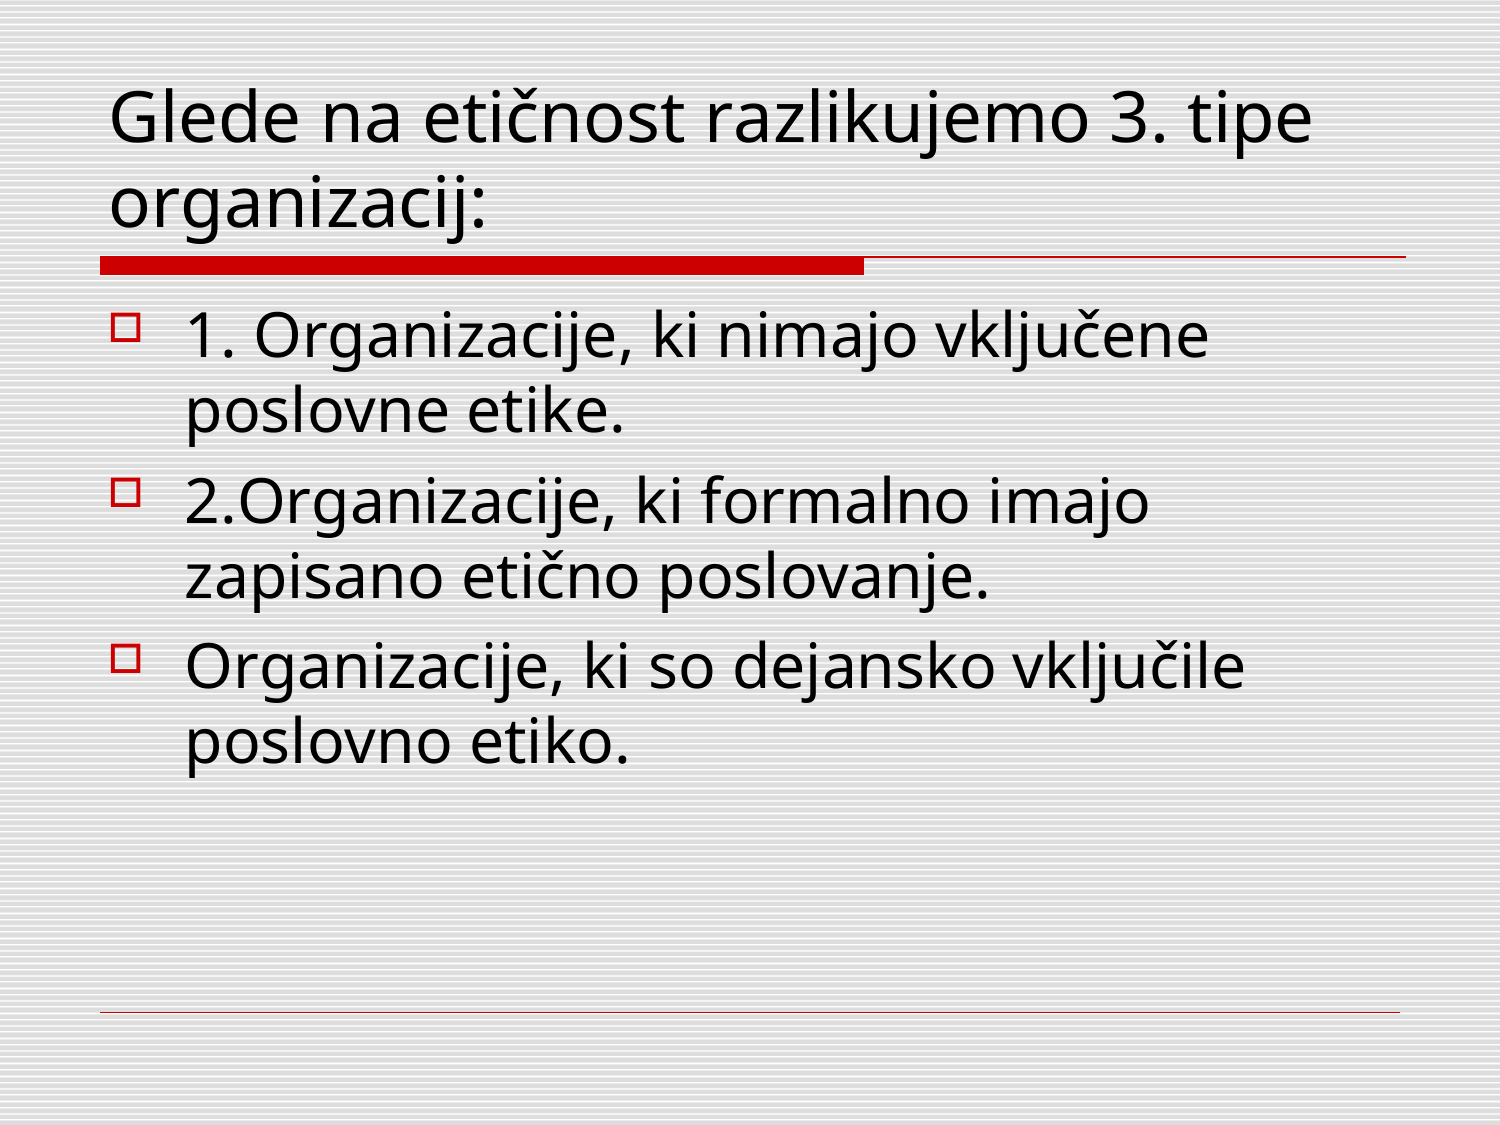

# Glede na etičnost razlikujemo 3. tipe organizacij:
1. Organizacije, ki nimajo vključene poslovne etike.
2.Organizacije, ki formalno imajo zapisano etično poslovanje.
Organizacije, ki so dejansko vključile poslovno etiko.